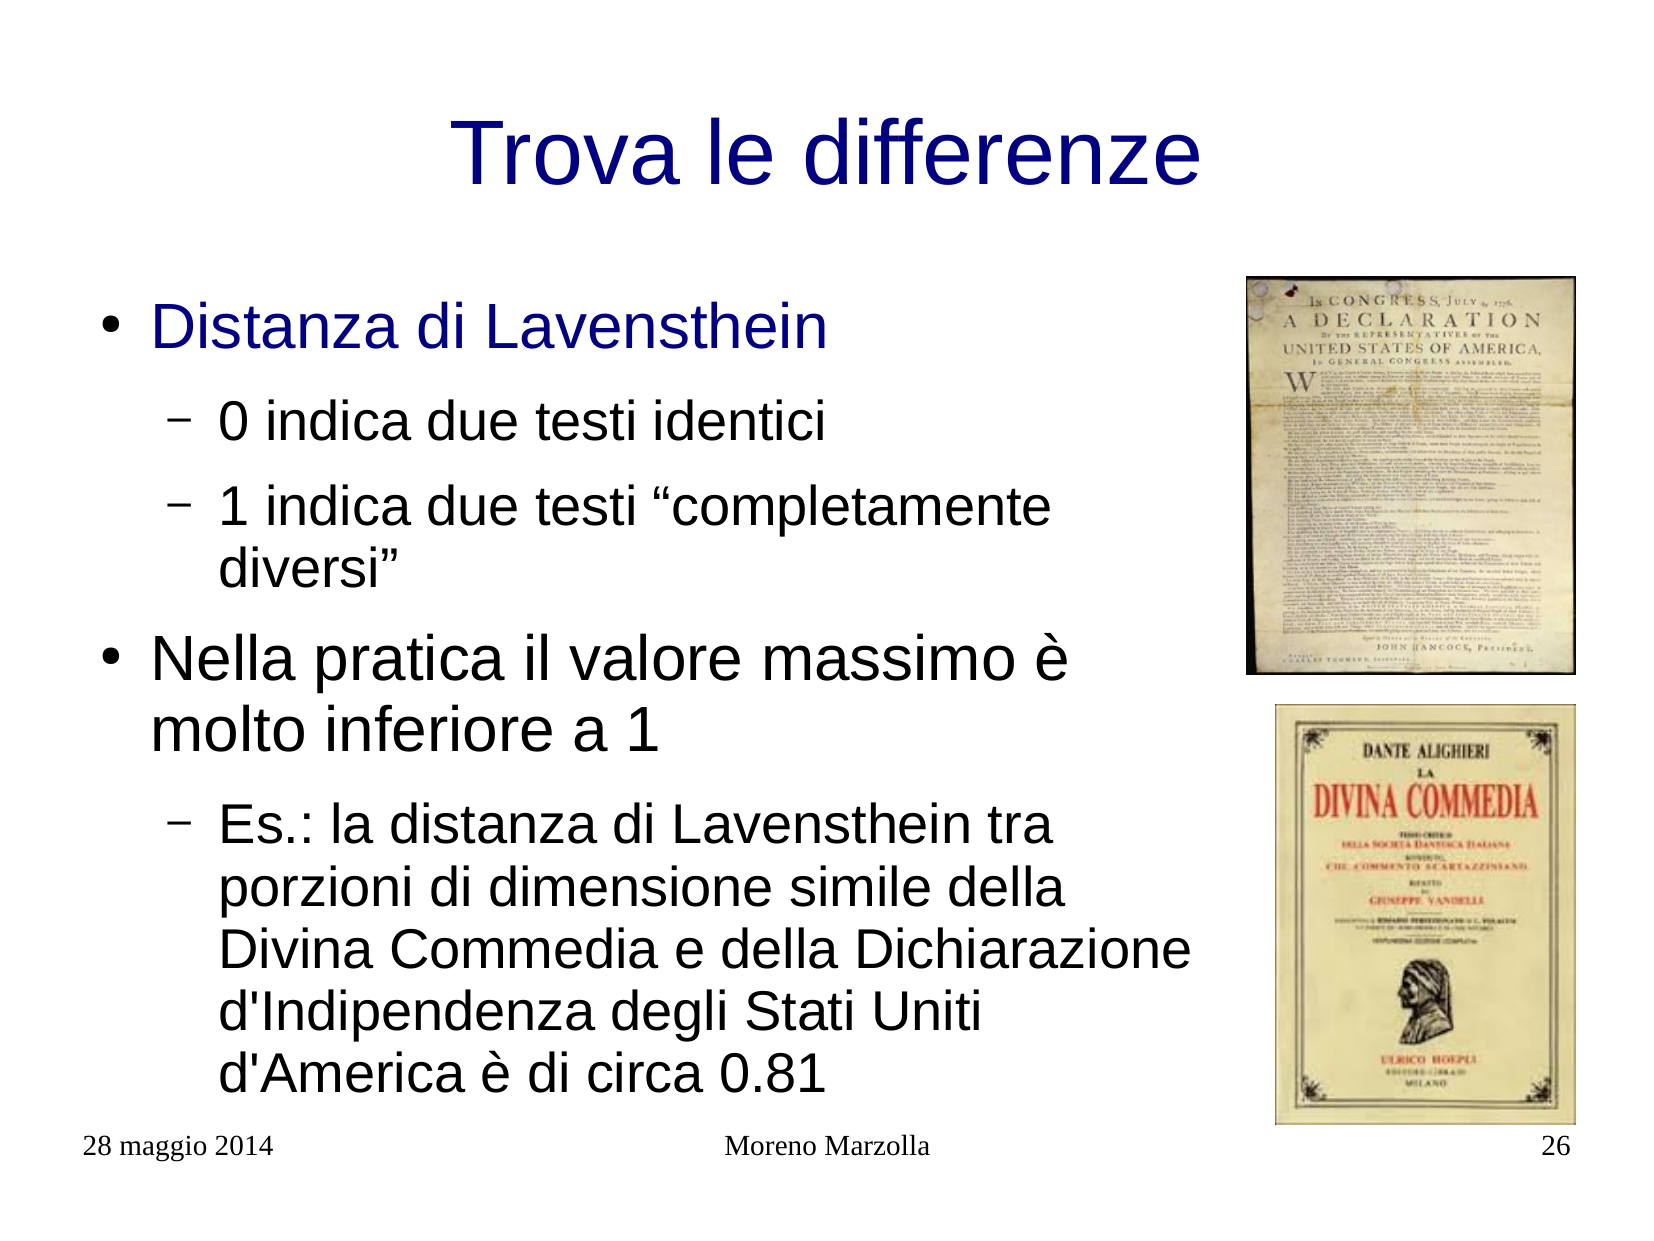

# Trova le differenze
Distanza di Lavensthein
0 indica due testi identici
1 indica due testi “completamente diversi”
Nella pratica il valore massimo è molto inferiore a 1
Es.: la distanza di Lavensthein tra porzioni di dimensione simile della Divina Commedia e della Dichiarazione d'Indipendenza degli Stati Uniti d'America è di circa 0.81
28 maggio 2014
Moreno Marzolla
26